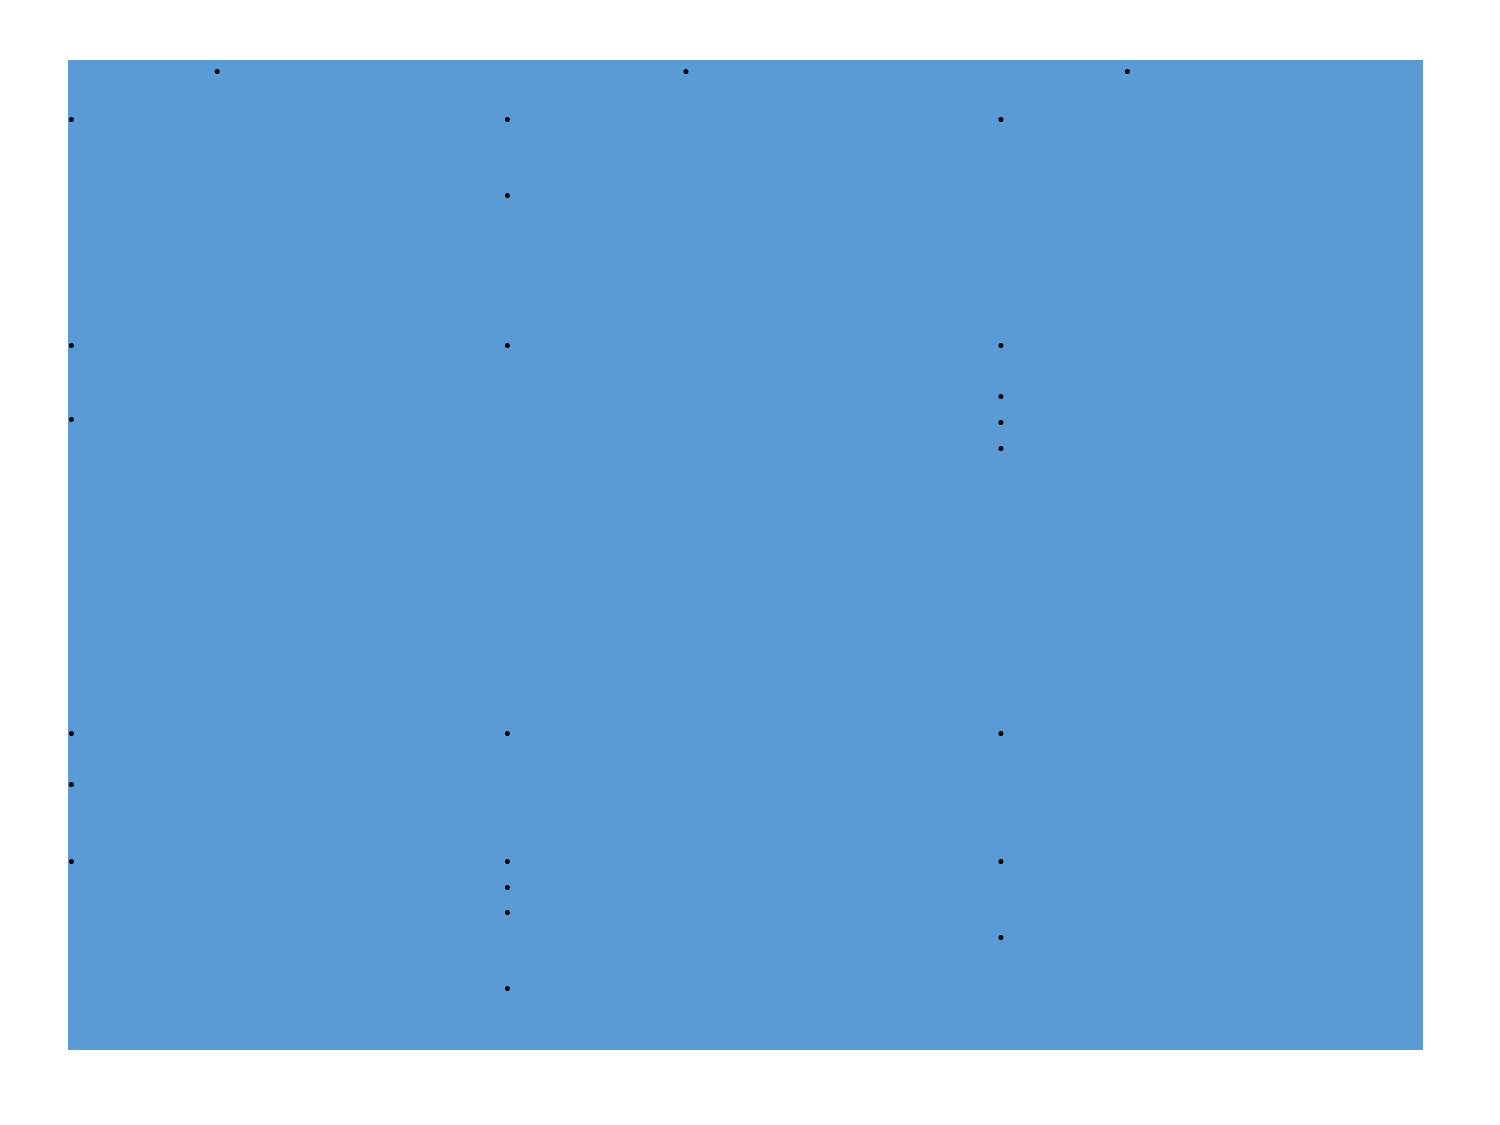

| Mardi 6 avril | Jeudi 8 avril | Vendredi 9 avril |
| --- | --- | --- |
| Grandeurs et mesures : Les capacités (leçon les contenances) Fiche distribuée et rangée dans pochette exercices de mathématiques et de français. Faire au minimum les exercices 4,5 et 6 | Les pourcentages : faire la fiche « Pourcentage 2 » rangée dans la pochette dans exercice de mathématiques et de français. Inventer une boutique avec des soldes et calculer le prix des objets vendus. Exemple: J’ouvre une boutique de jouets et je fais 10% de réduction sur la poupée à 10€ donc la poupée coutera 9€ (10-1) | Orthographe : révision, les accords dans le groupe nominal. Fiche distribuée en classe et rangée dans exercice de mathématiques et de français |
| Conjugaison : le passé simple. Revoir la leçon. Dans le cahier de brouillon réécrire ces phrases au passé simple a)Elles ne (être) \_\_\_\_\_\_\_\_\_\_\_\_\_\_ pas malades de tout l’hiver. b)Robin ne (savoir) \_\_\_\_\_\_\_\_\_\_\_\_\_\_\_\_\_\_\_ jamais assez bien l’anglais pour le parler couramment. c) J’ (avoir) \_\_\_\_\_\_\_\_\_\_\_\_\_\_\_\_\_\_ de la chance, il fit un temps magnifique. d)Elle ne (pouvoir) \_\_\_\_\_\_\_\_\_\_\_\_\_\_\_ rien faire au jardin à cause du mauvais temps. e) Mes cousins (vouloir) \_\_\_\_\_\_\_\_\_\_\_\_\_\_\_\_ se promener en forêt. | Numération : retrouver les fractions cachées : fiche jeu distribuée en classe dans exercice de mathématiques et de français dans la pochette. | Calcul : pose et effectue les divisions avec un résultat de 2 chiffres après la virgule : 393÷12 8958÷8 6983÷18 |
| Calcul : pose et effectue. Vérifie le résultat avec une calculatrice. 32,7x32 et 76x8,5 et 678,9 x 43 et 543,766 x 8 | Lecture : lire le journal d’Adèle lire du 13 juillet au 25 décembre 1915. Finir les questionnaires commencés en classe | Compréhension : le journal intime. Faire la fiche Anne Franck rangée dans la pochette lecture écriture |
| Géographie : faire la fiche 13 « des habitants inégalement connectés en France » rangée dans la pochette « histoire-géographie – EMC et sciences » | Anglais : réviser les vêtements. Voir la vidéo: https://www.youtube.com/watch?v=1cSYUqrgzEg Faire exercice en ligne : https://www.anglaisfacile.com/exercices/exercice-anglais-2/exercice-anglais-3518.php | Science : faire l’analyse de document distribué et rangée dans la pochette « histoire – géographie – EMC et Sciences » |